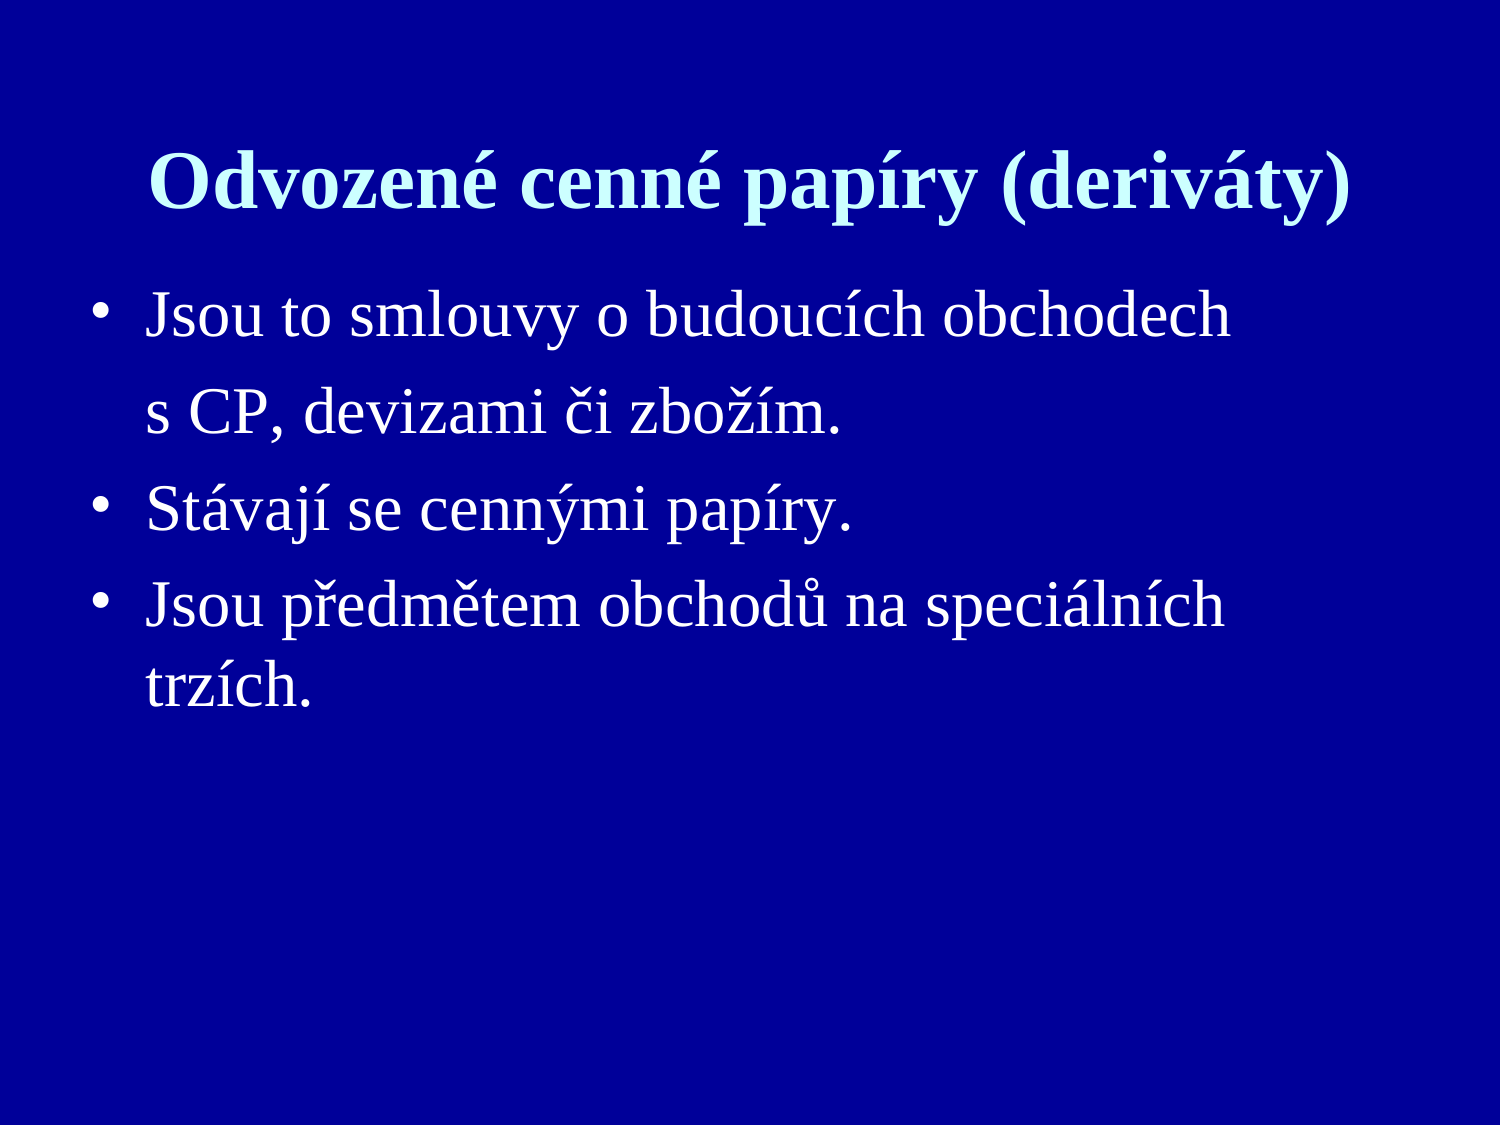

# Odvozené cenné papíry (deriváty)
Jsou to smlouvy o budoucích obchodech
	s CP, devizami či zbožím.
Stávají se cennými papíry.
Jsou předmětem obchodů na speciálních trzích.